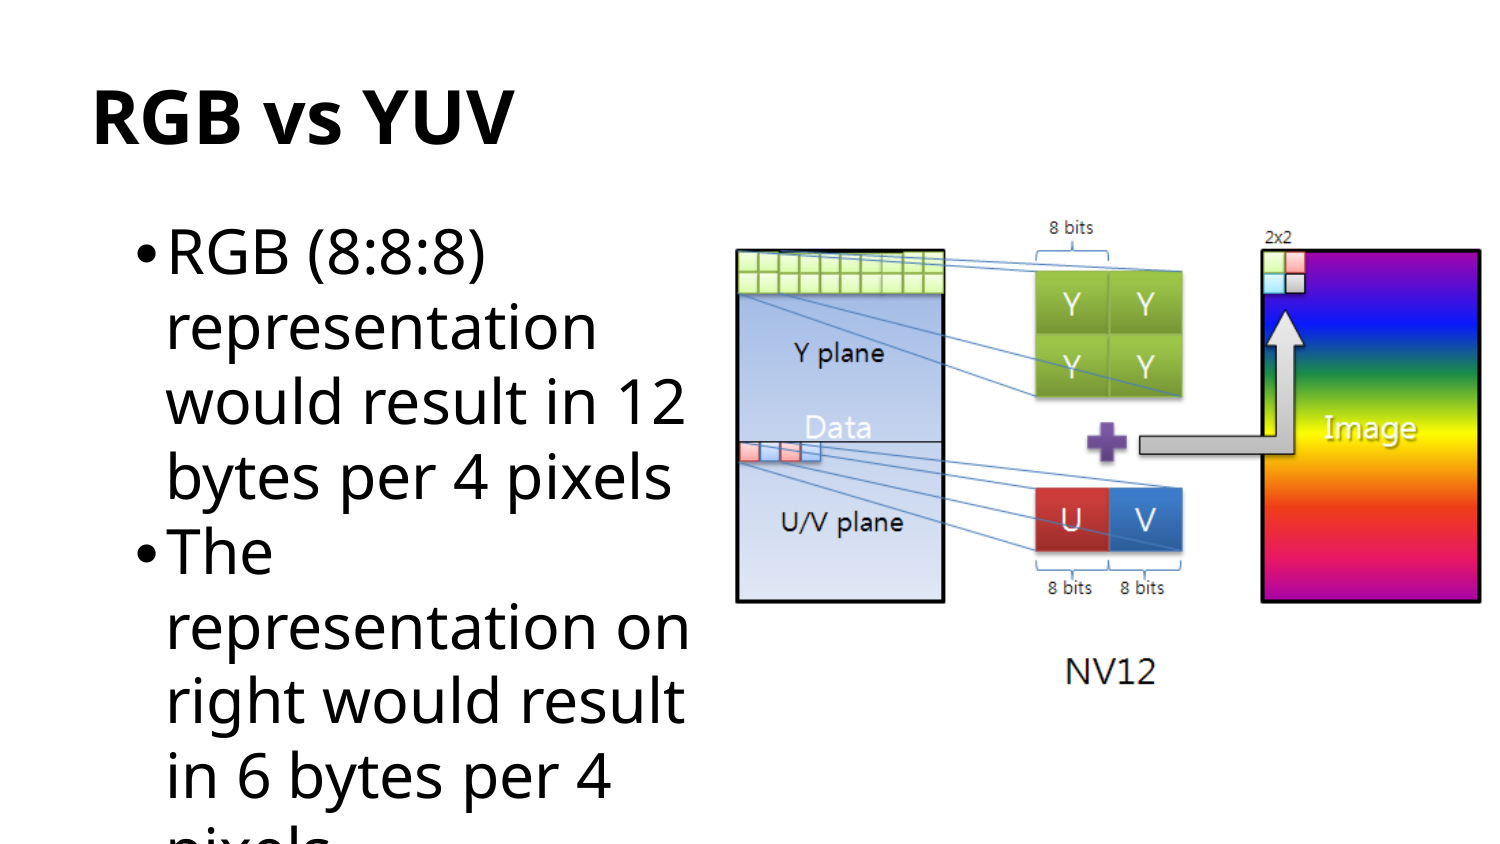

# RGB vs YUV
RGB (8:8:8) representation would result in 12 bytes per 4 pixels
The representation on right would result in 6 bytes per 4 pixels